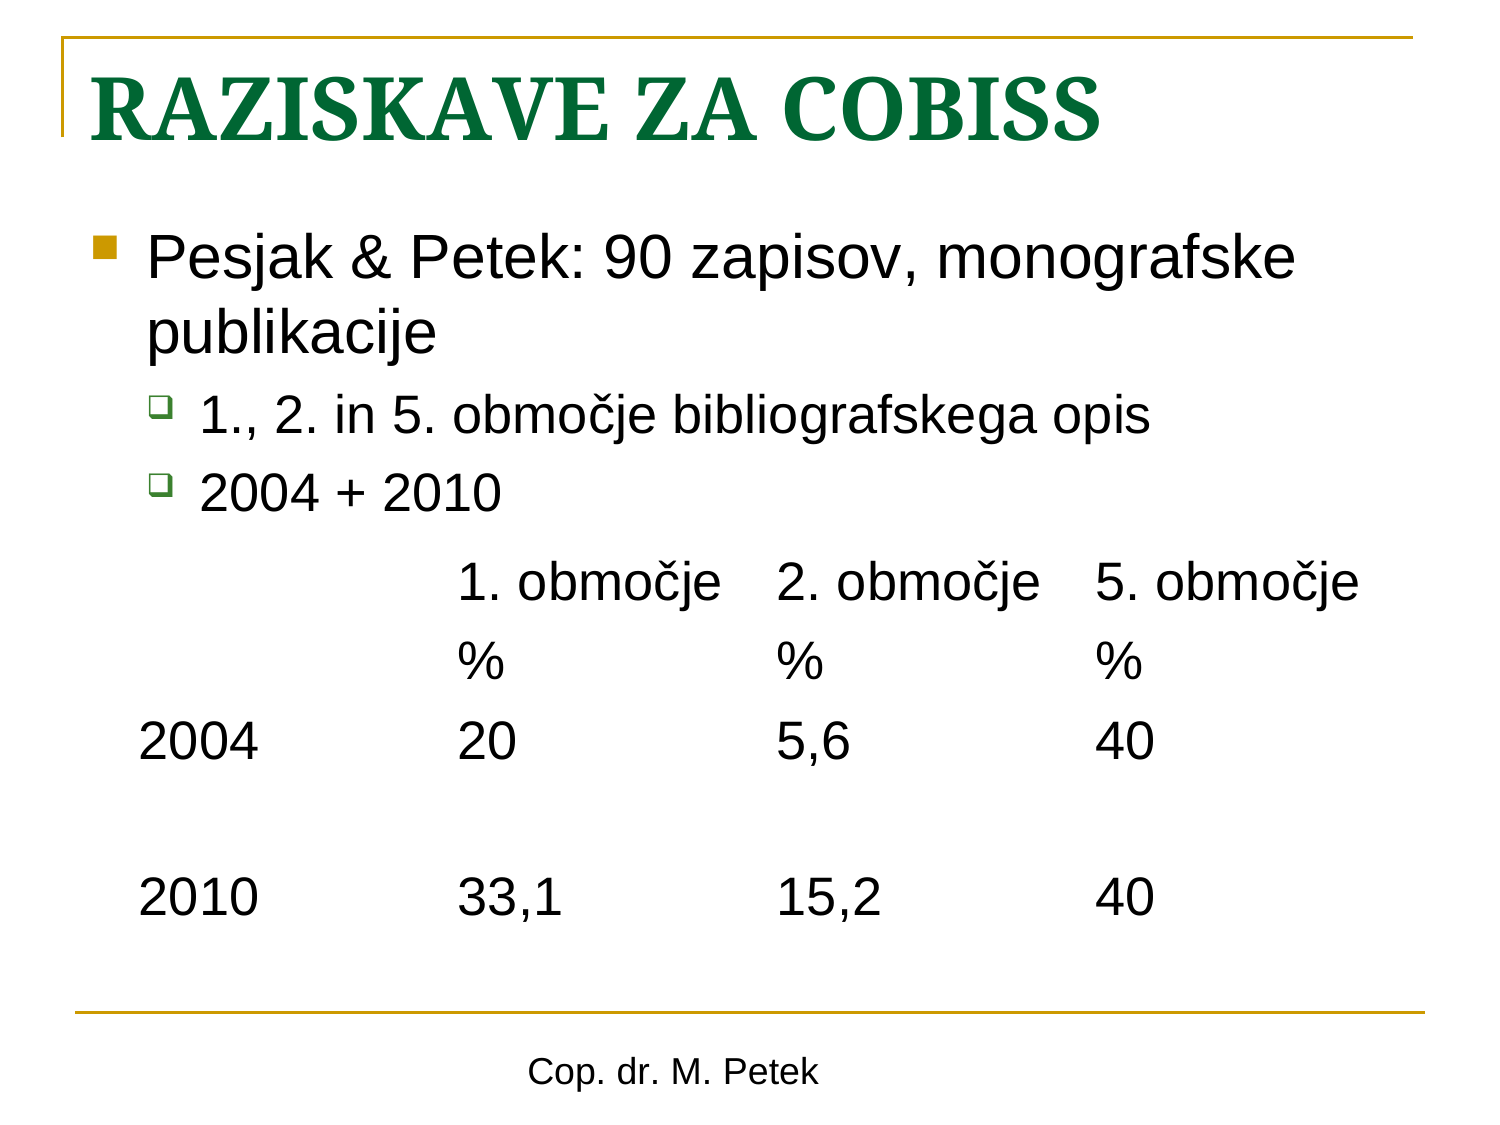

# RAZISKAVE ZA COBISS
Pesjak & Petek: 90 zapisov, monografske publikacije
1., 2. in 5. območje bibliografskega opis
2004 + 2010
| | 1. območje % | 2. območje % | 5. območje % |
| --- | --- | --- | --- |
| 2004 | 20 | 5,6 | 40 |
| 2010 | 33,1 | 15,2 | 40 |
Cop. dr. M. Petek